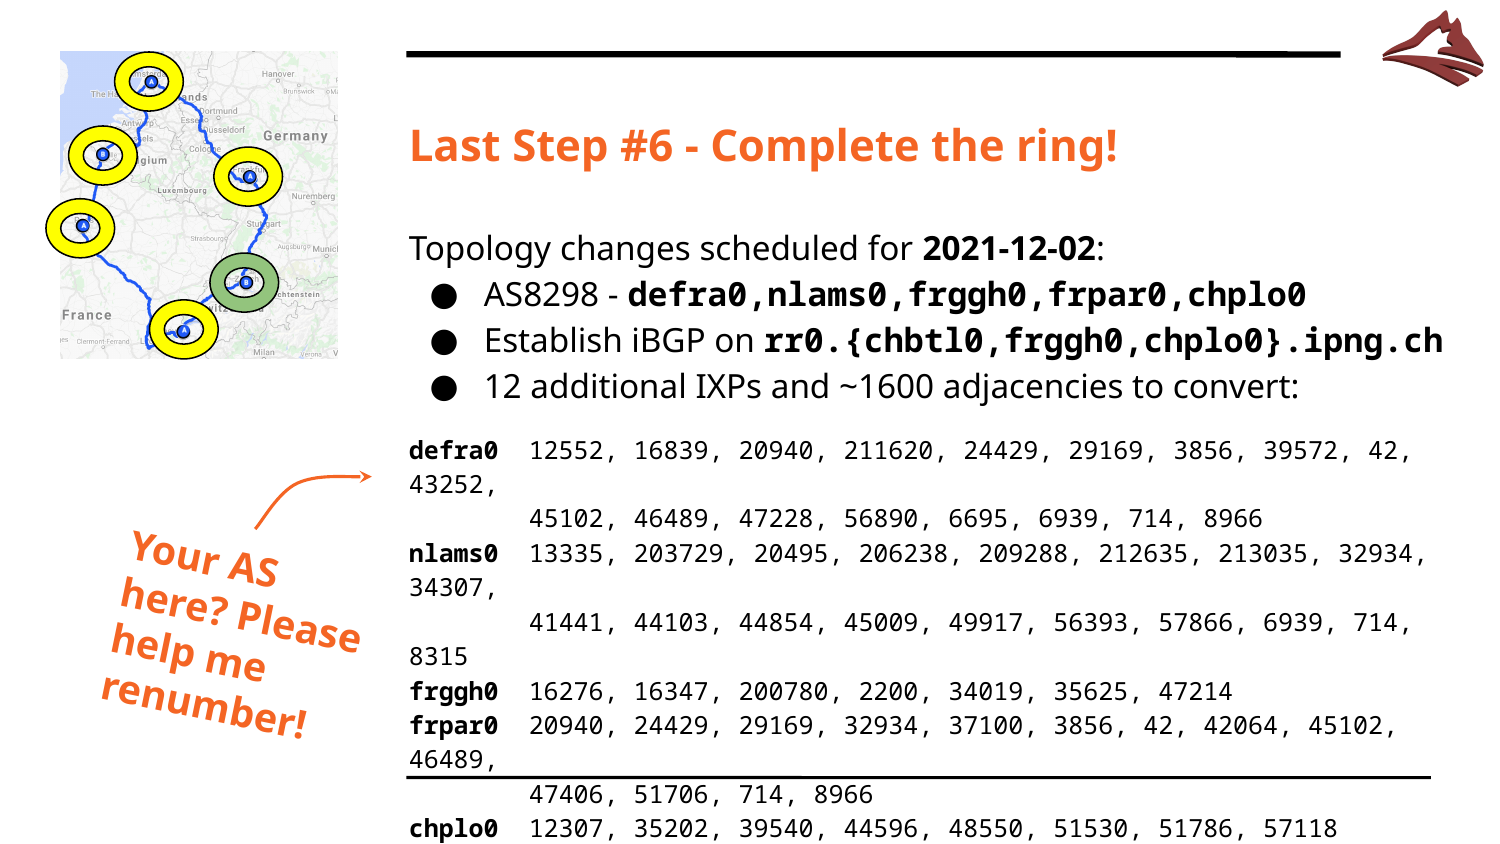

# Last Step #6 - Complete the ring!
Topology changes scheduled for 2021-12-02:
AS8298 - defra0,nlams0,frggh0,frpar0,chplo0
Establish iBGP on rr0.{chbtl0,frggh0,chplo0}.ipng.ch
12 additional IXPs and ~1600 adjacencies to convert:
defra0 12552, 16839, 20940, 211620, 24429, 29169, 3856, 39572, 42, 43252,
 45102, 46489, 47228, 56890, 6695, 6939, 714, 8966
nlams0 13335, 203729, 20495, 206238, 209288, 212635, 213035, 32934, 34307,
 41441, 44103, 44854, 45009, 49917, 56393, 57866, 6939, 714, 8315
frggh0 16276, 16347, 200780, 2200, 34019, 35625, 47214
frpar0 20940, 24429, 29169, 32934, 37100, 3856, 42, 42064, 45102, 46489,
 47406, 51706, 714, 8966
chplo0 12307, 35202, 39540, 44596, 48550, 51530, 51786, 57118
Your AS here? Please help me renumber!